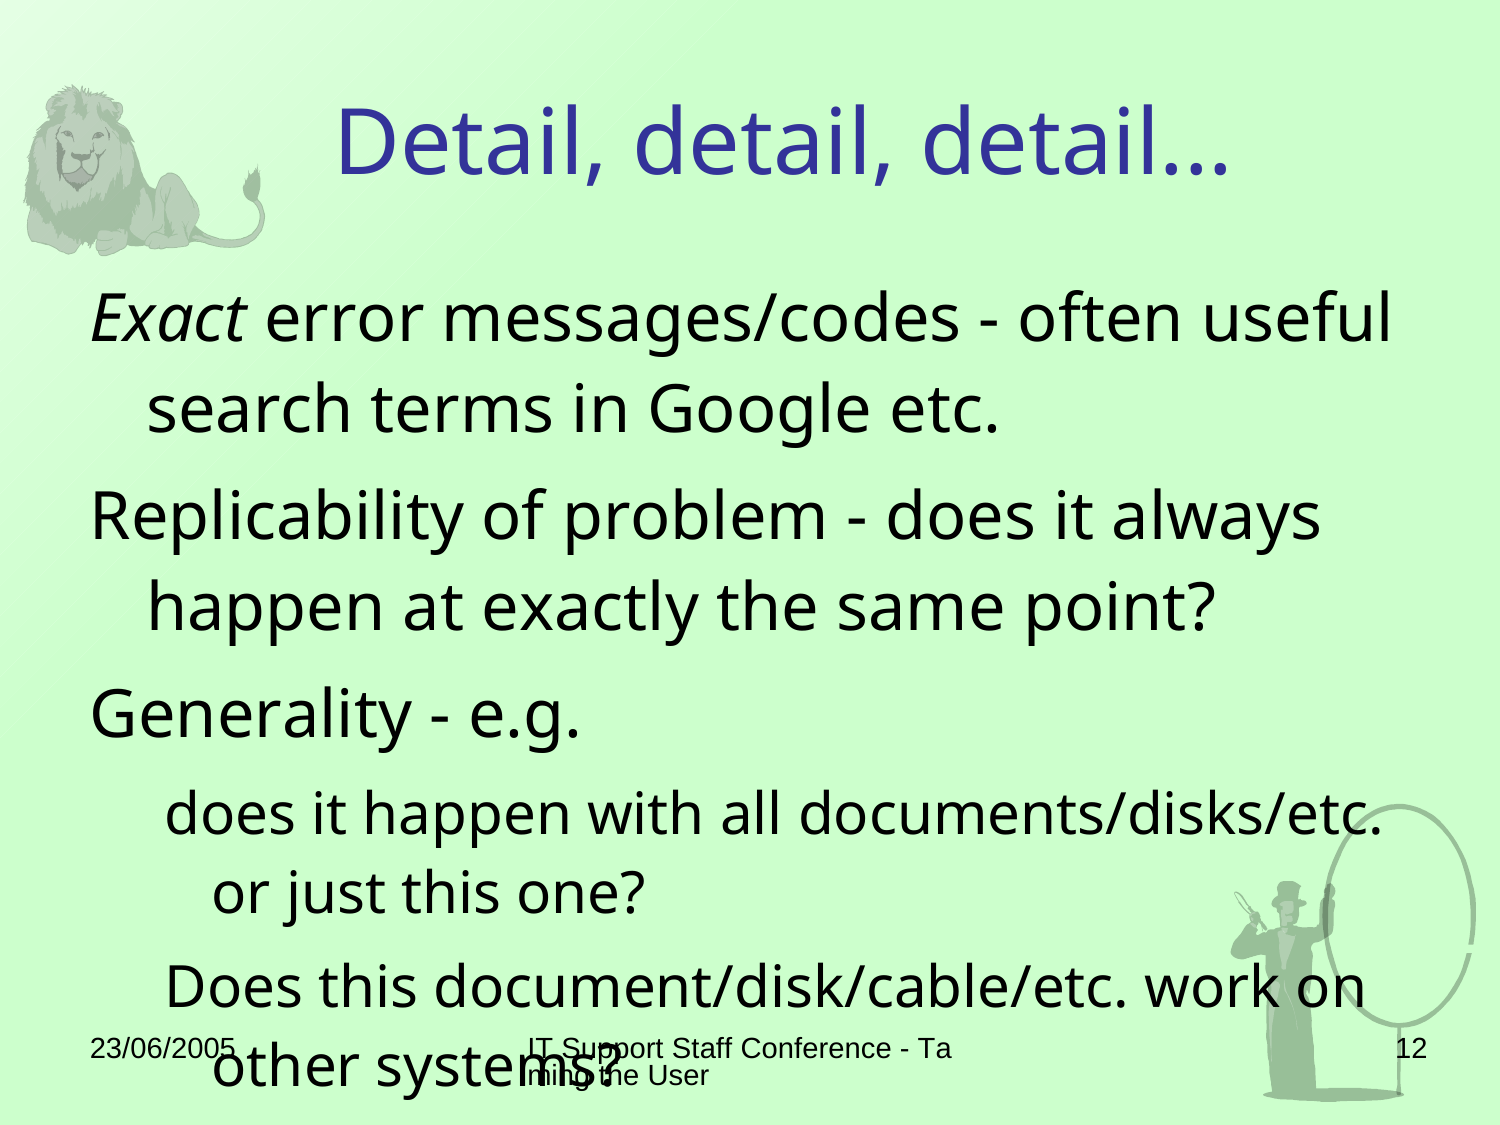

# Detail, detail, detail...
Exact error messages/codes - often useful search terms in Google etc.
Replicability of problem - does it always happen at exactly the same point?
Generality - e.g.
does it happen with all documents/disks/etc. or just this one?
Does this document/disk/cable/etc. work on other systems?
23/06/2005
IT Support Staff Conference - Taming the User
12